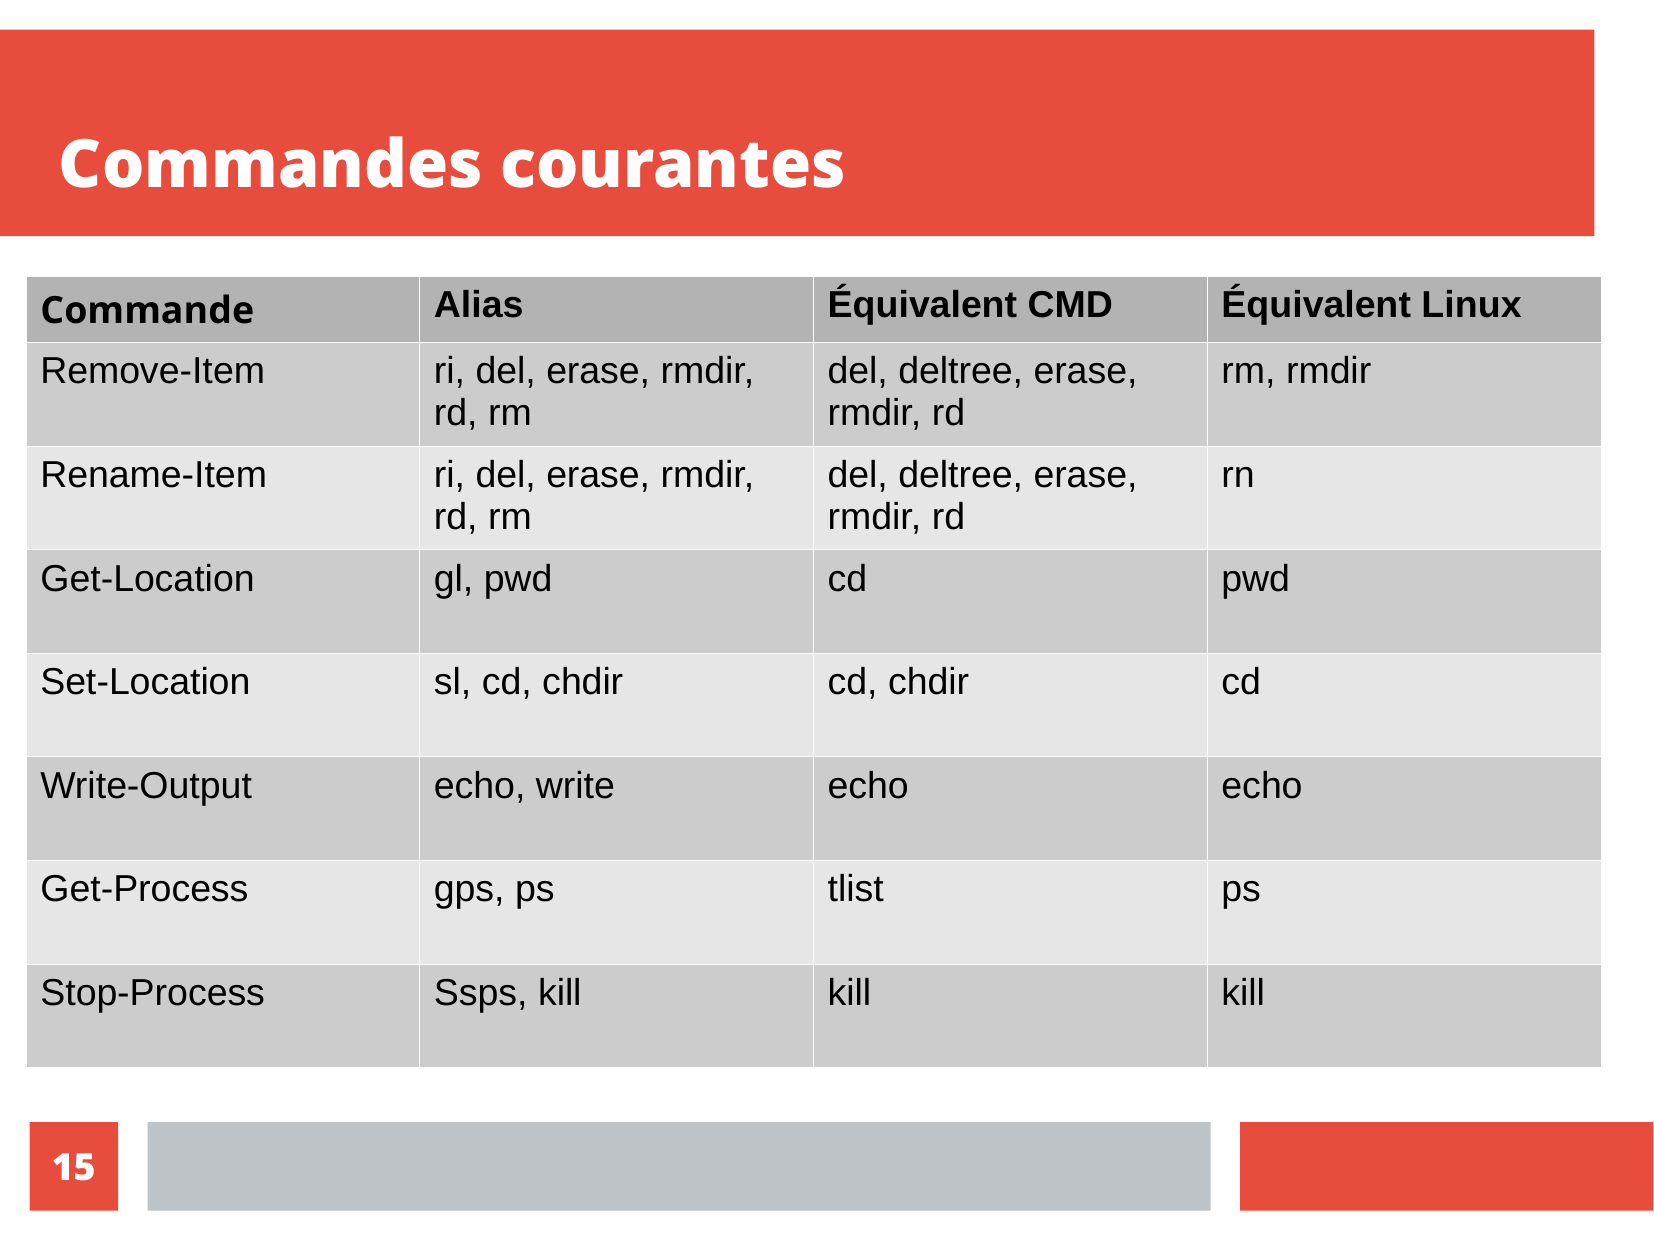

# Commandes courantes
| Commande | Alias | Équivalent CMD | Équivalent Linux |
| --- | --- | --- | --- |
| Remove-Item | ri, del, erase, rmdir, rd, rm | del, deltree, erase, rmdir, rd | rm, rmdir |
| Rename-Item | ri, del, erase, rmdir, rd, rm | del, deltree, erase, rmdir, rd | rn |
| Get-Location | gl, pwd | cd | pwd |
| Set-Location | sl, cd, chdir | cd, chdir | cd |
| Write-Output | echo, write | echo | echo |
| Get-Process | gps, ps | tlist | ps |
| Stop-Process | Ssps, kill | kill | kill |
15